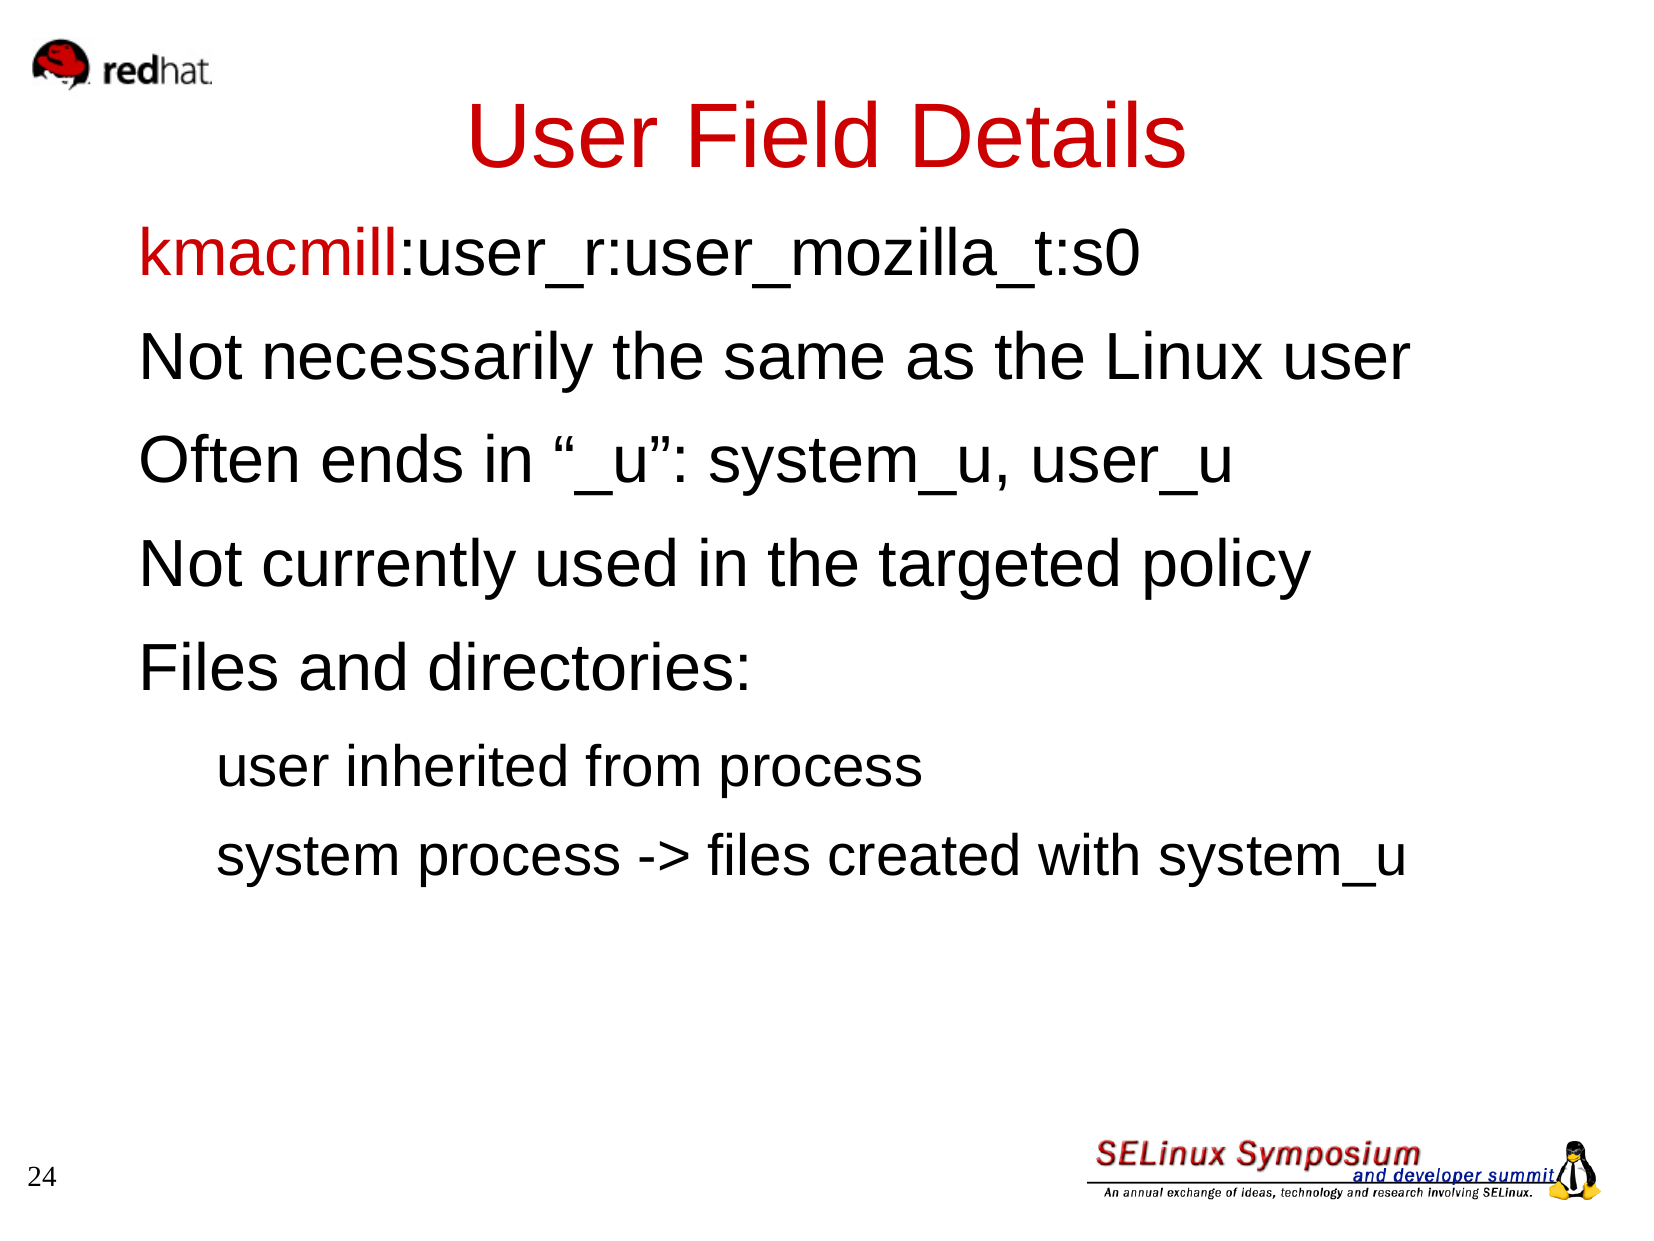

# User Field Details
kmacmill:user_r:user_mozilla_t:s0
Not necessarily the same as the Linux user
Often ends in “_u”: system_u, user_u
Not currently used in the targeted policy
Files and directories:
user inherited from process
system process -> files created with system_u